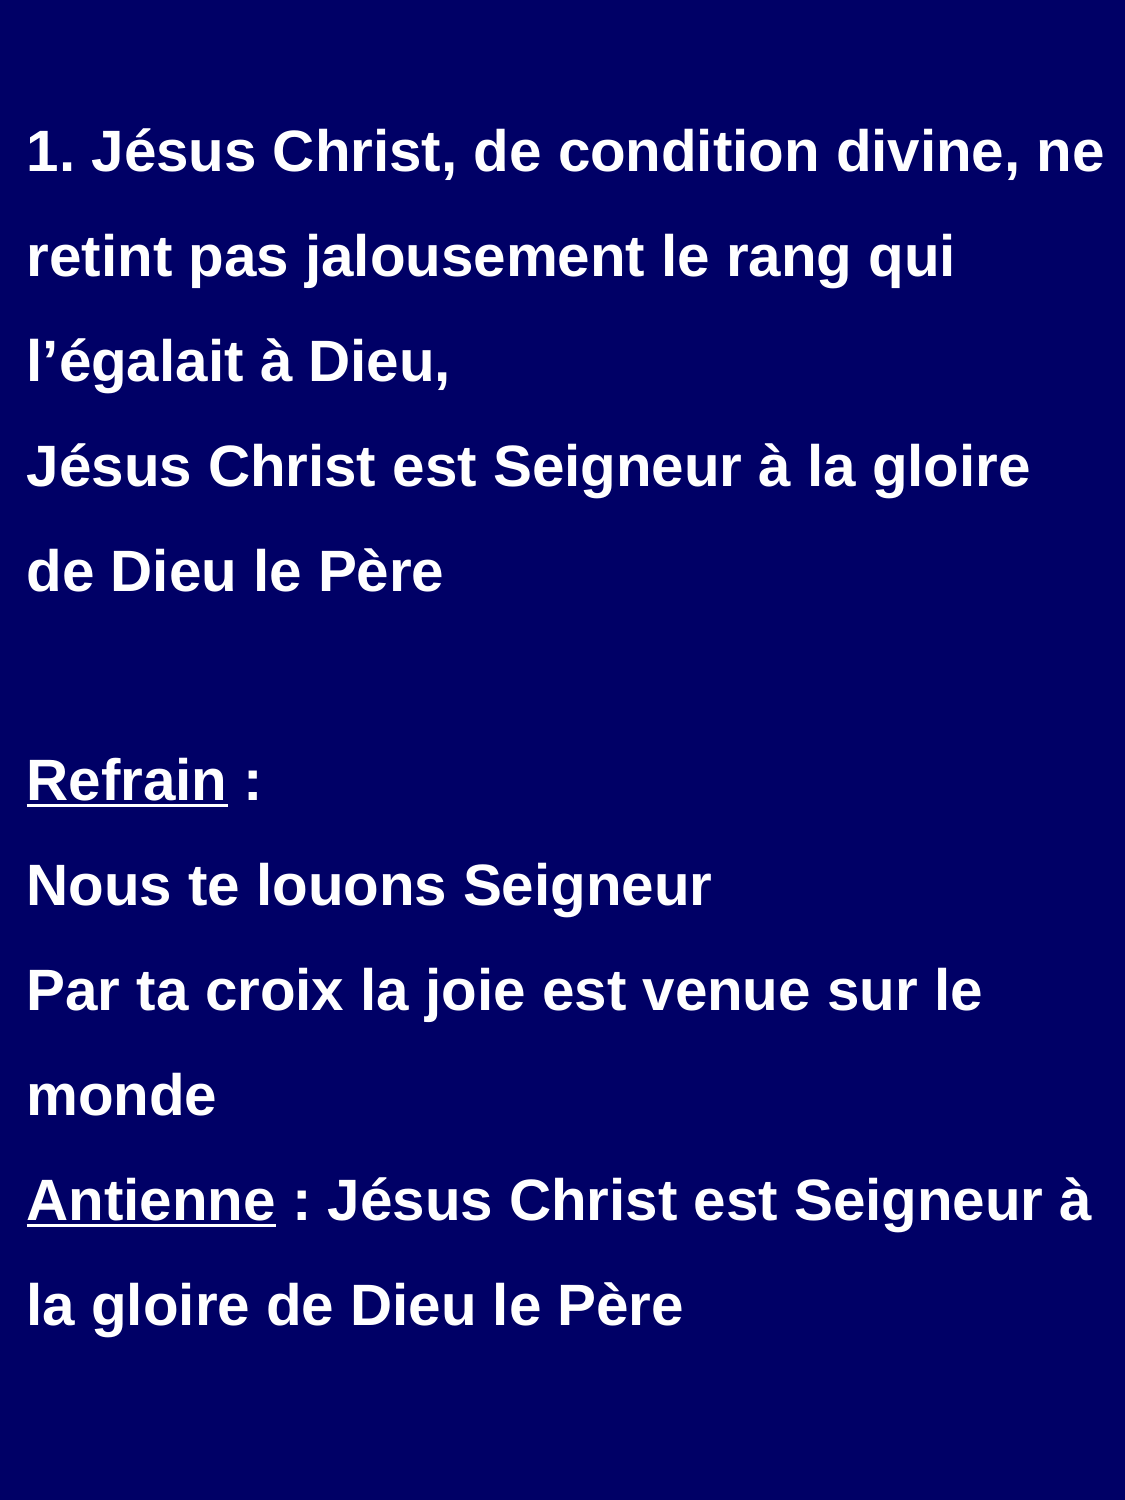

1. Jésus Christ, de condition divine, ne retint pas jalousement le rang qui l’égalait à Dieu,
Jésus Christ est Seigneur à la gloire de Dieu le Père
Refrain :
Nous te louons Seigneur
Par ta croix la joie est venue sur le monde
Antienne : Jésus Christ est Seigneur à la gloire de Dieu le Père